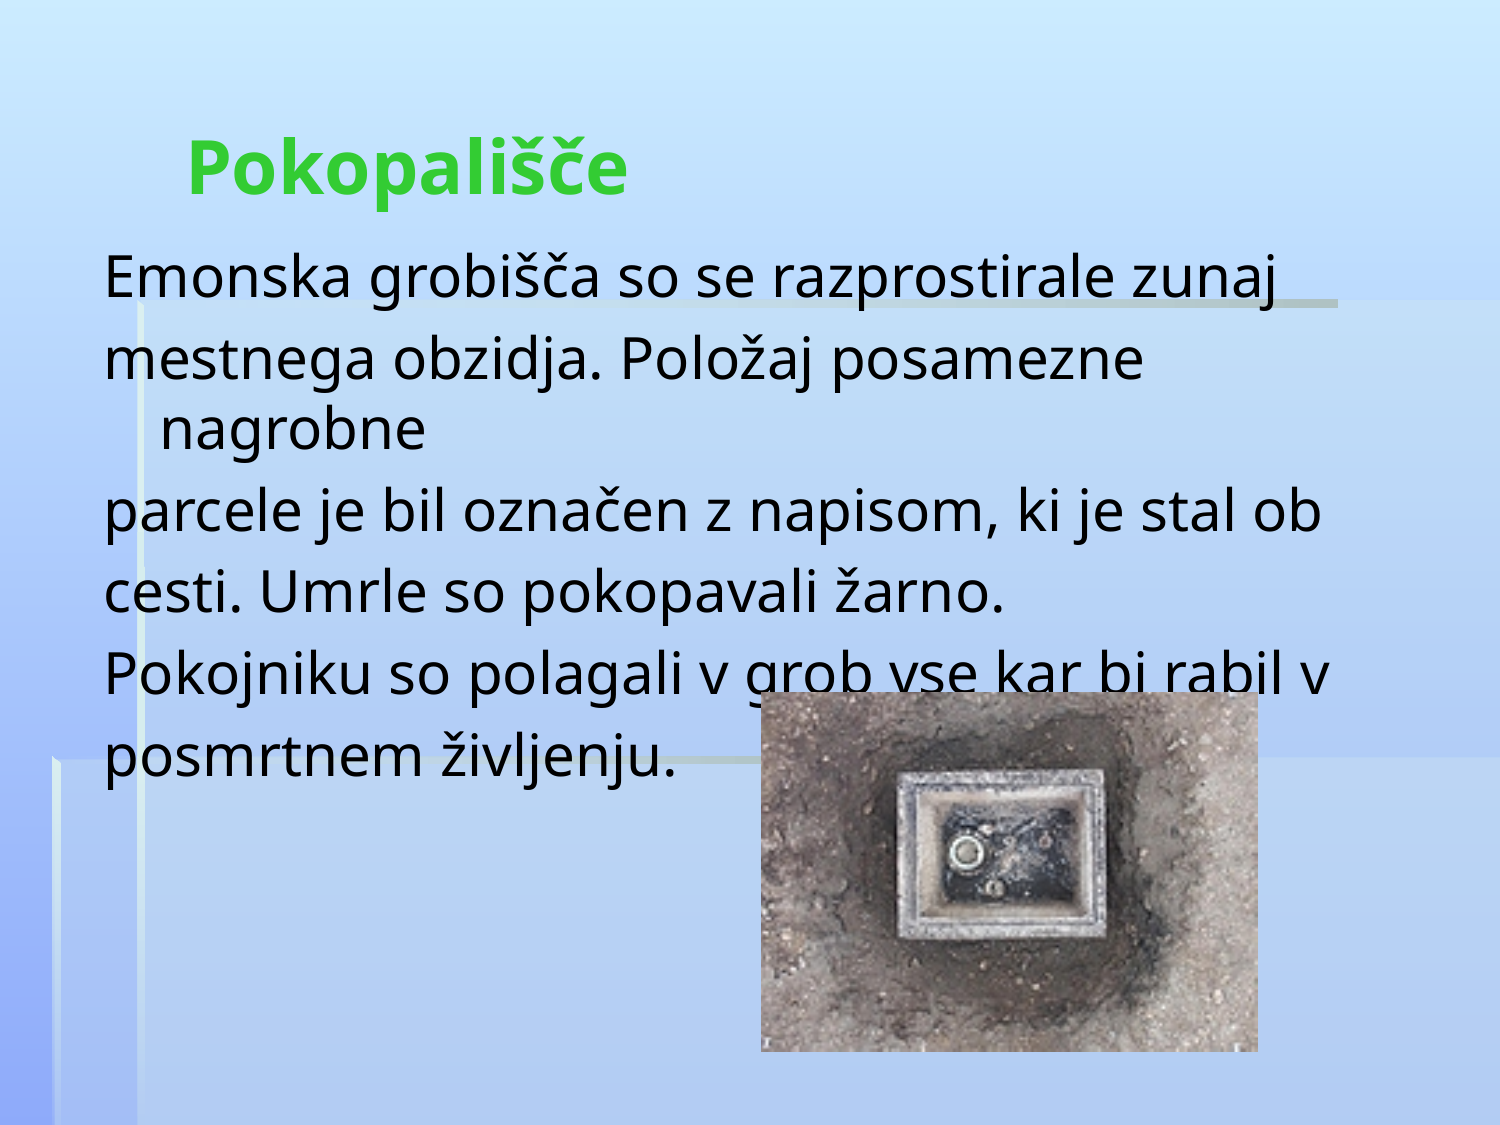

# Pokopališče
Emonska grobišča so se razprostirale zunaj
mestnega obzidja. Položaj posamezne nagrobne
parcele je bil označen z napisom, ki je stal ob
cesti. Umrle so pokopavali žarno.
Pokojniku so polagali v grob vse kar bi rabil v
posmrtnem življenju.